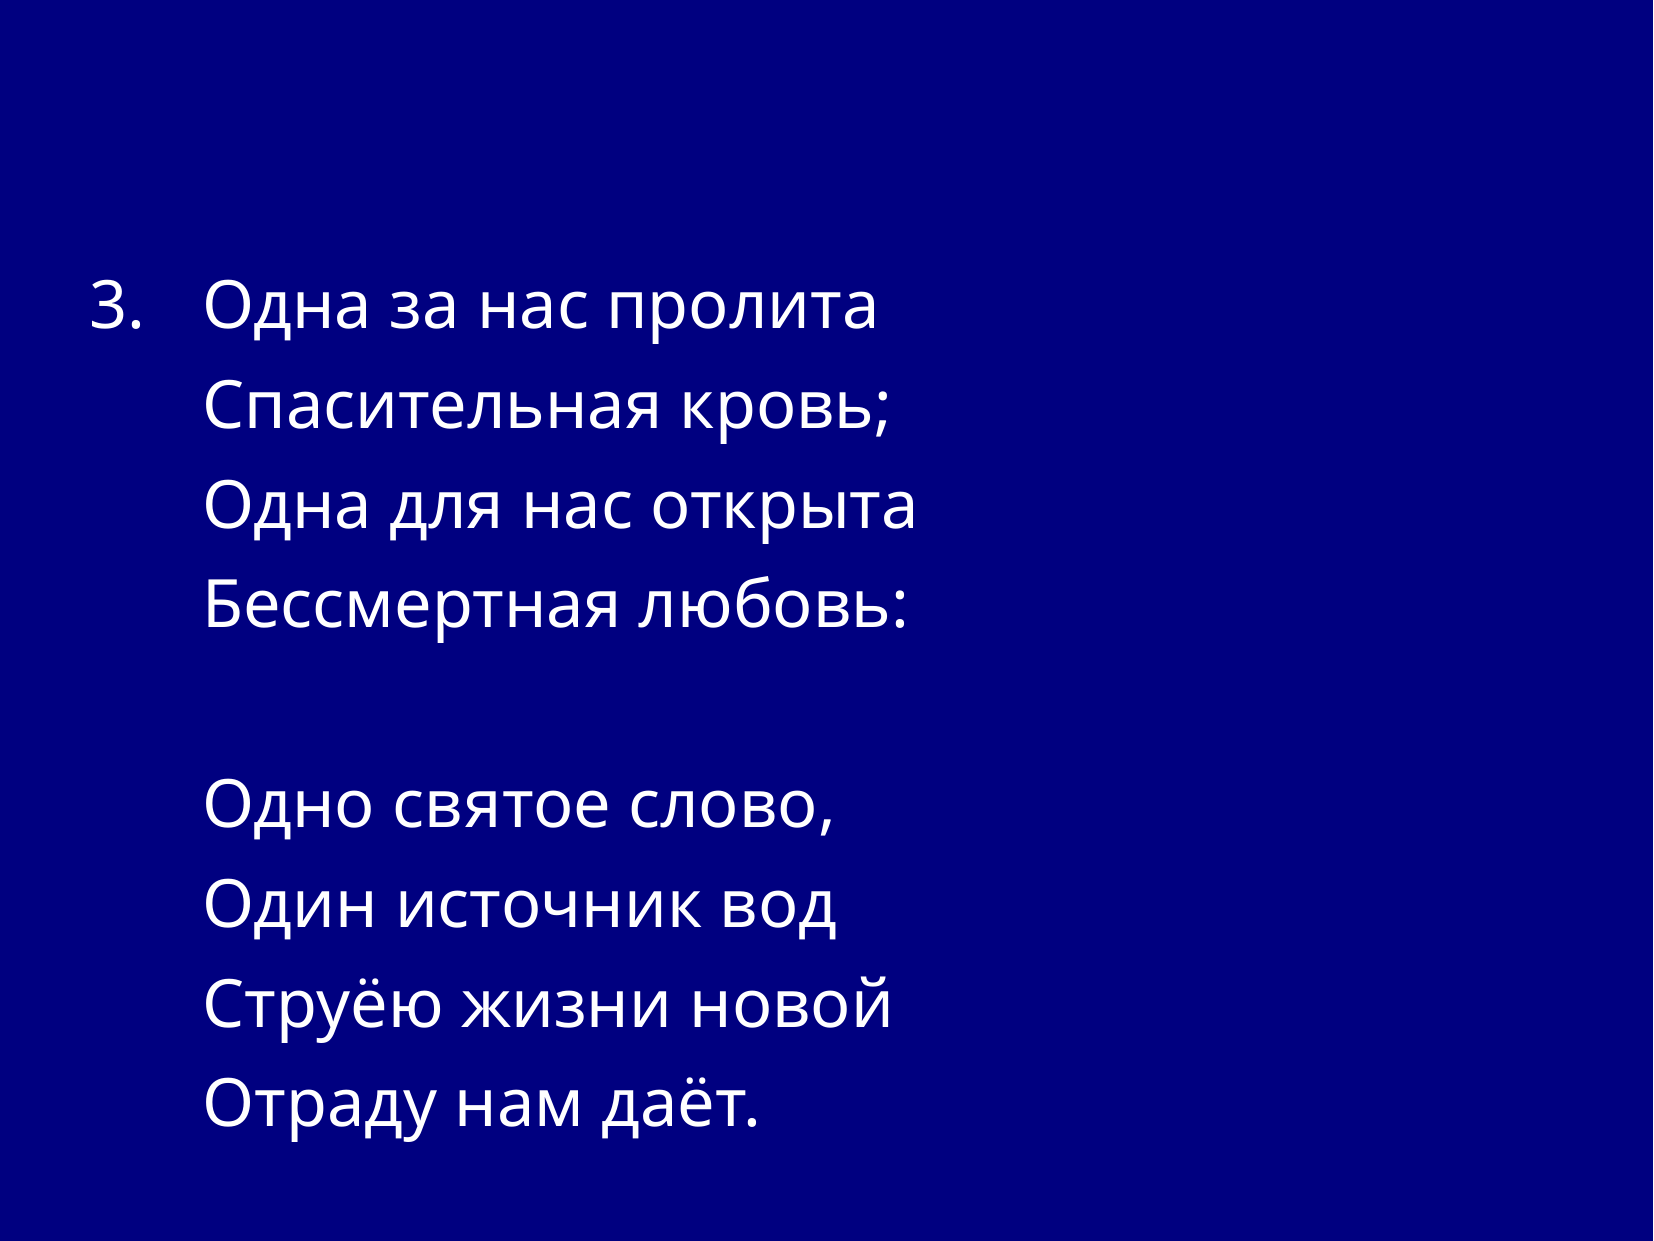

3.	Одна за нас пролита
	Спасительная кровь;
	Одна для нас открыта
	Бессмертная любовь:
	Одно святое слово,
	Один источник вод
	Струёю жизни новой
	Отраду нам даёт.